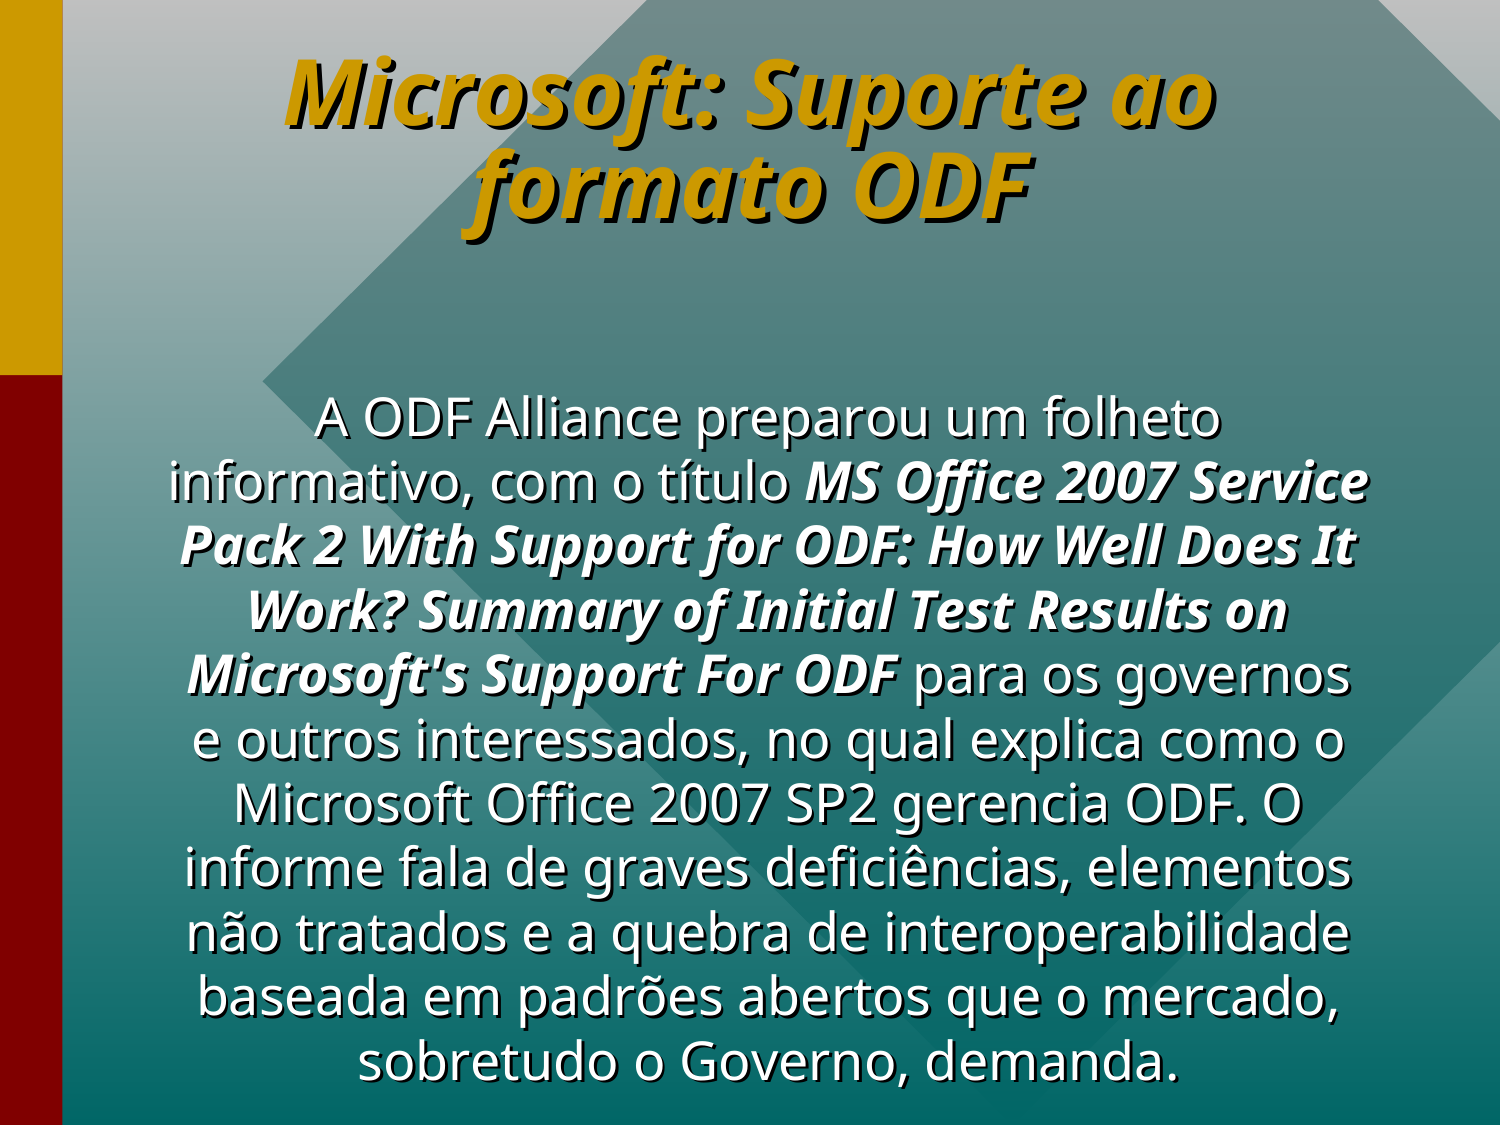

# Microsoft: Suporte ao formato ODF
A ODF Alliance preparou um folheto informativo, com o título MS Office 2007 Service Pack 2 With Support for ODF: How Well Does It Work? Summary of Initial Test Results on Microsoft's Support For ODF para os governos e outros interessados, no qual explica como o Microsoft Office 2007 SP2 gerencia ODF. O informe fala de graves deficiências, elementos não tratados e a quebra de interoperabilidade baseada em padrões abertos que o mercado, sobretudo o Governo, demanda.